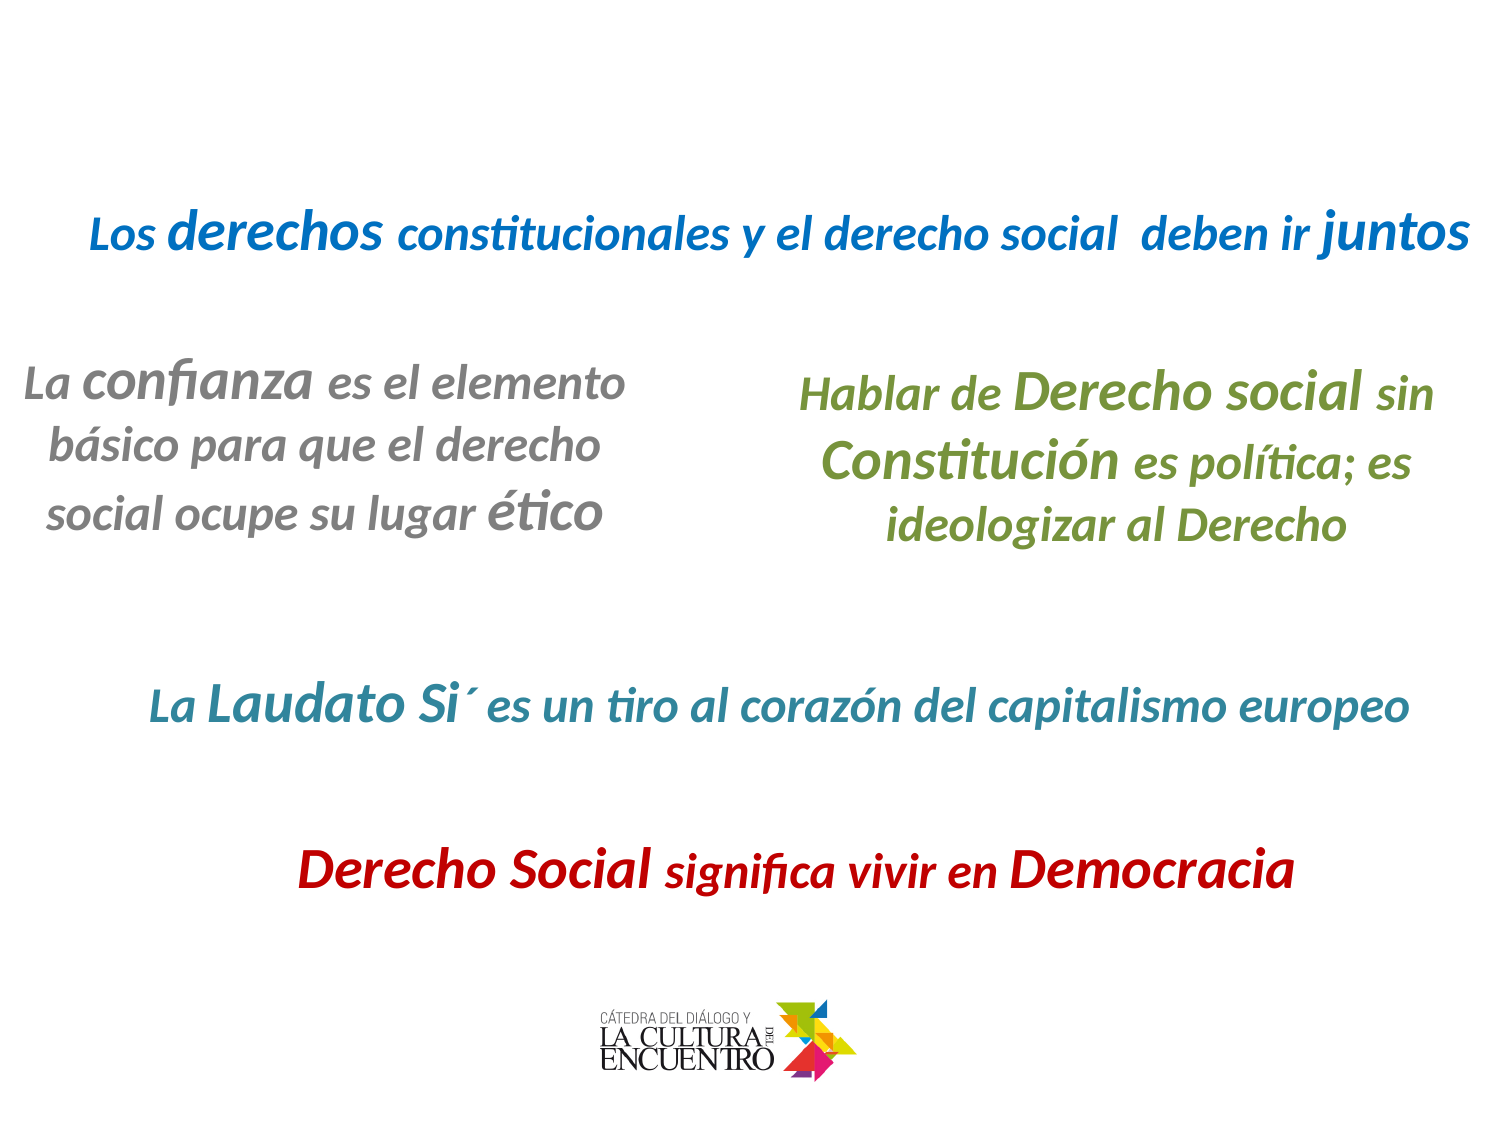

Los derechos constitucionales y el derecho social deben ir juntos
La confianza es el elemento básico para que el derecho social ocupe su lugar ético
Hablar de Derecho social sin Constitución es política; es ideologizar al Derecho
La Laudato Si´ es un tiro al corazón del capitalismo europeo
Derecho Social significa vivir en Democracia